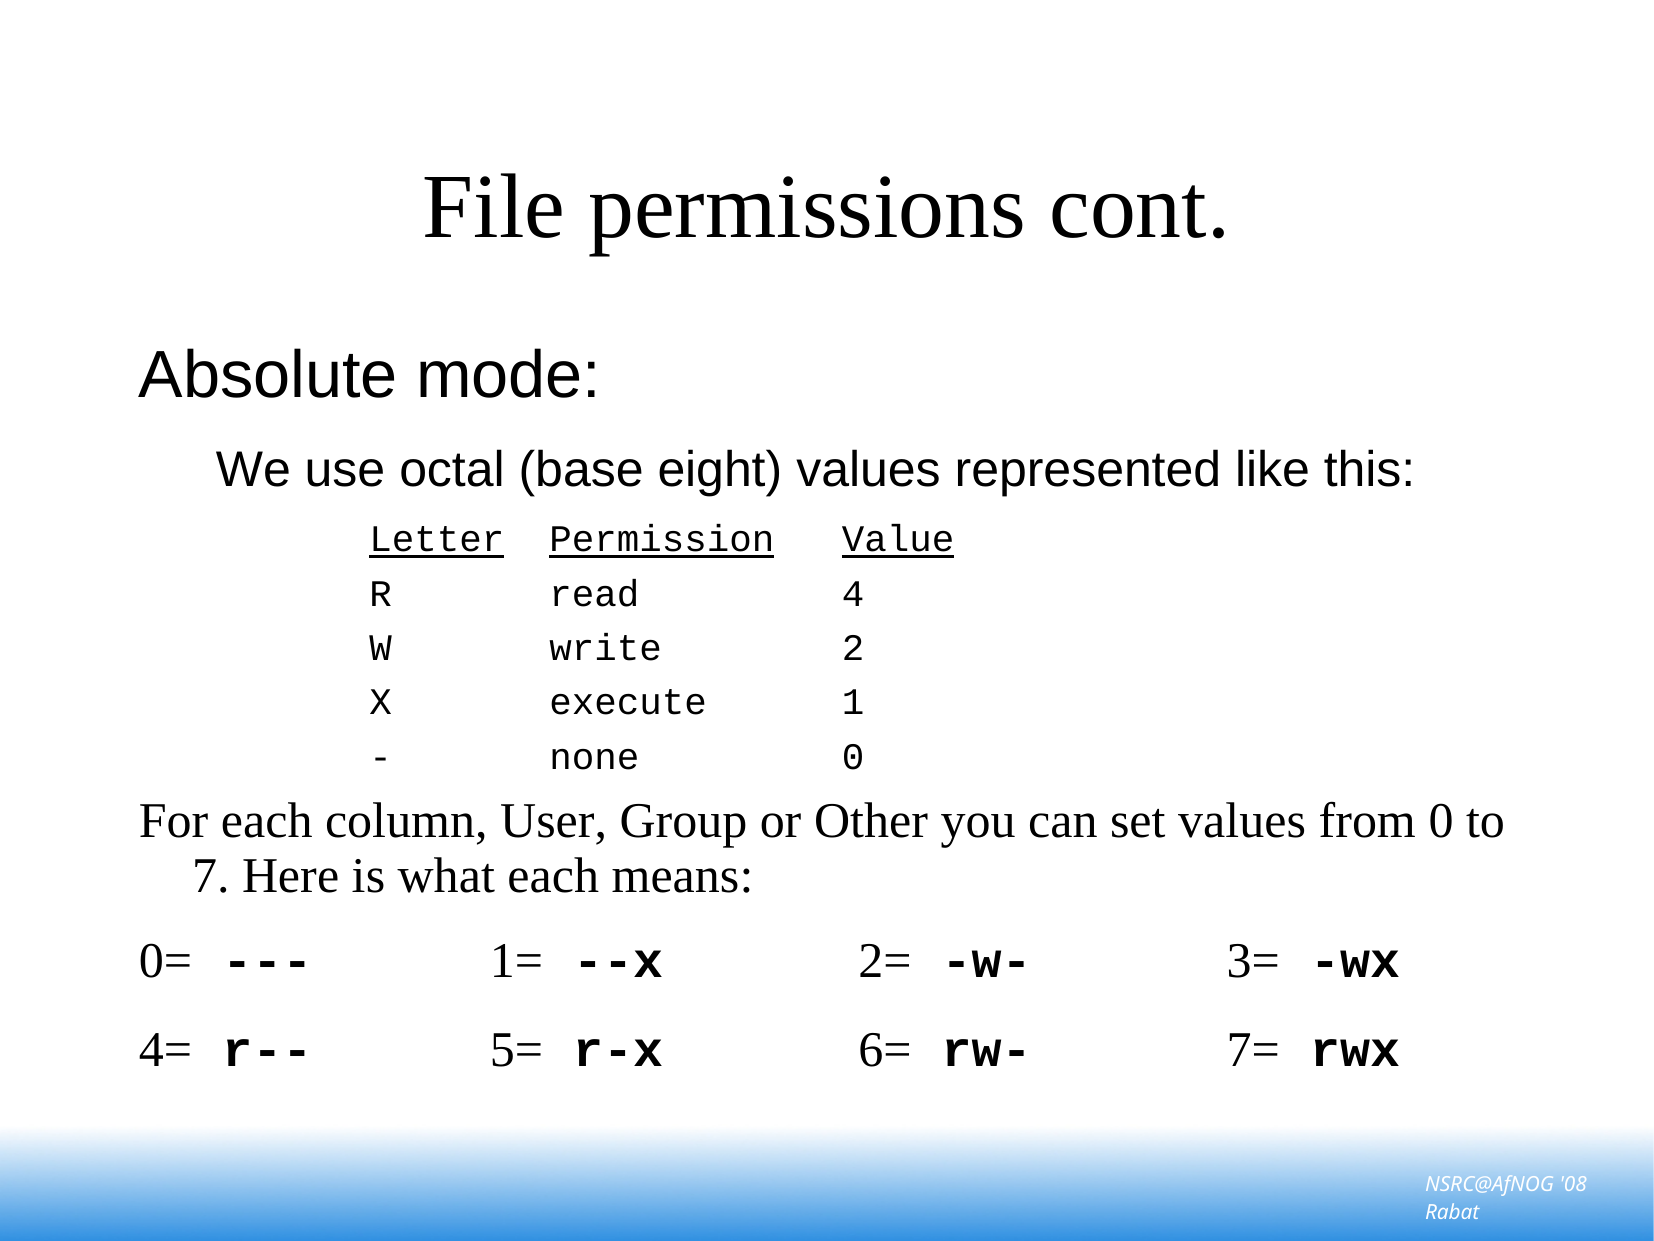

File permissions cont.
# Absolute mode:
We use octal (base eight) values represented like this:
Letter Permission Value
R read 4
W write 2
X execute 1
- none 0
For each column, User, Group or Other you can set values from 0 to 7. Here is what each means:
0= ---			1= --x			2= -w-			3= -wx
4= r-- 			5= r-x			6= rw-			7= rwx